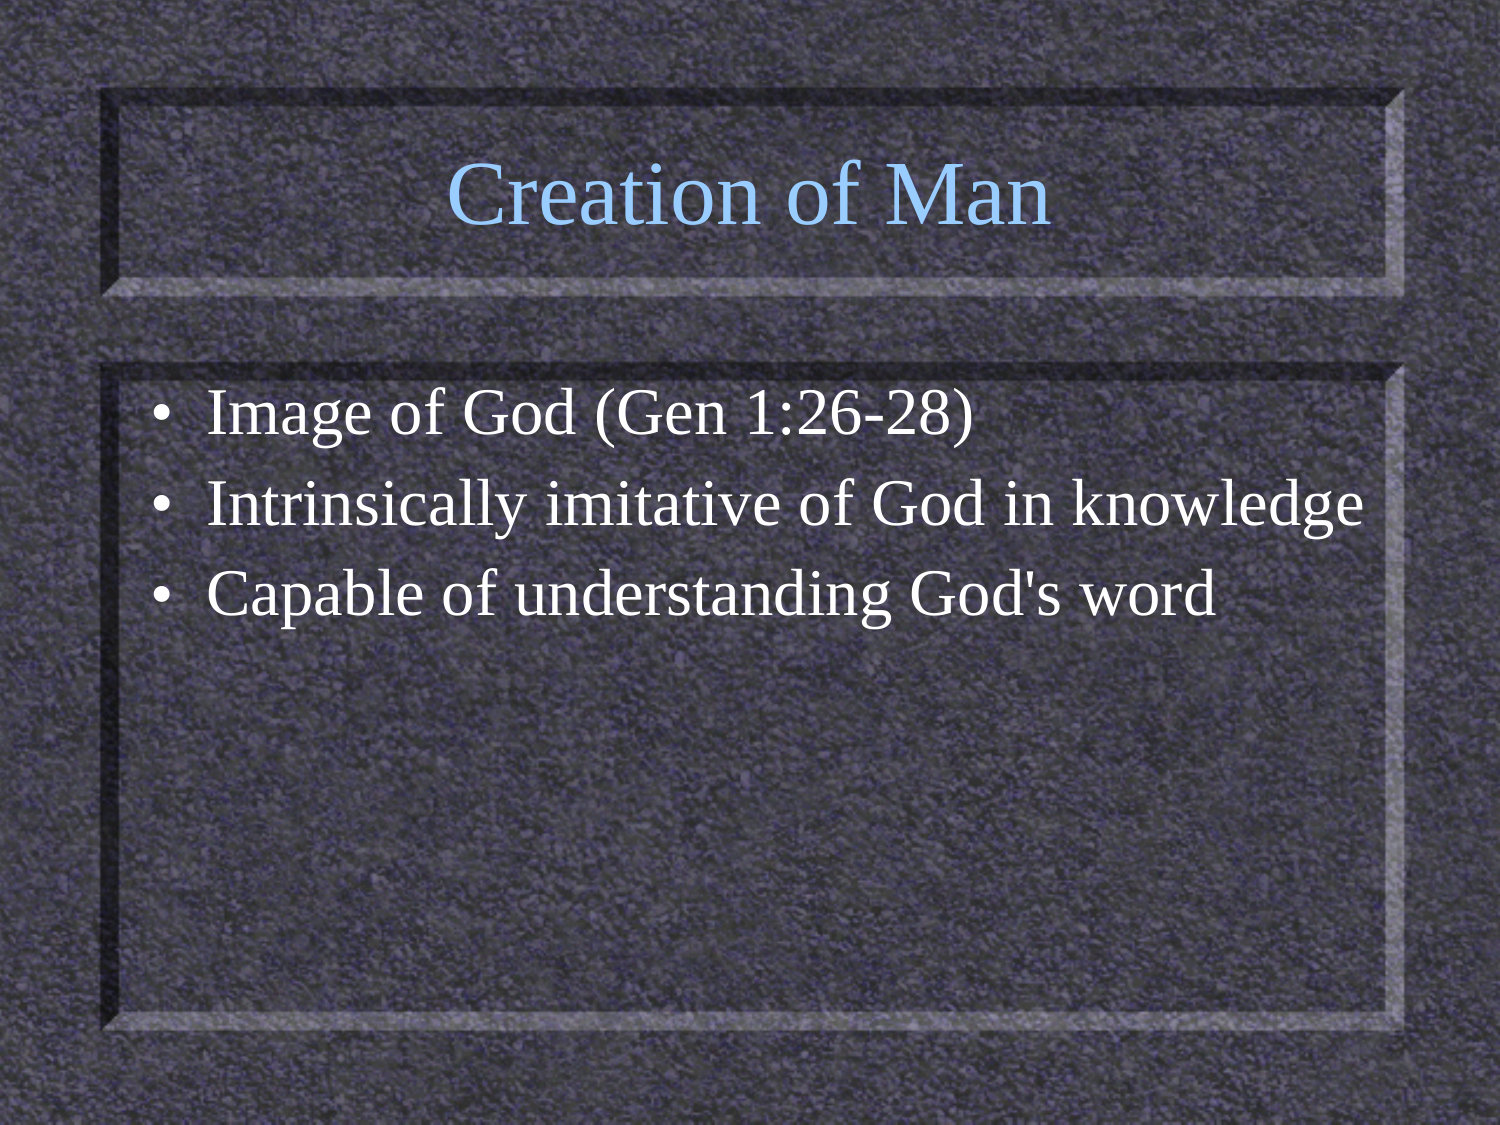

# Creation of Man
Image of God (Gen 1:26-28)
Intrinsically imitative of God in knowledge
Capable of understanding God's word